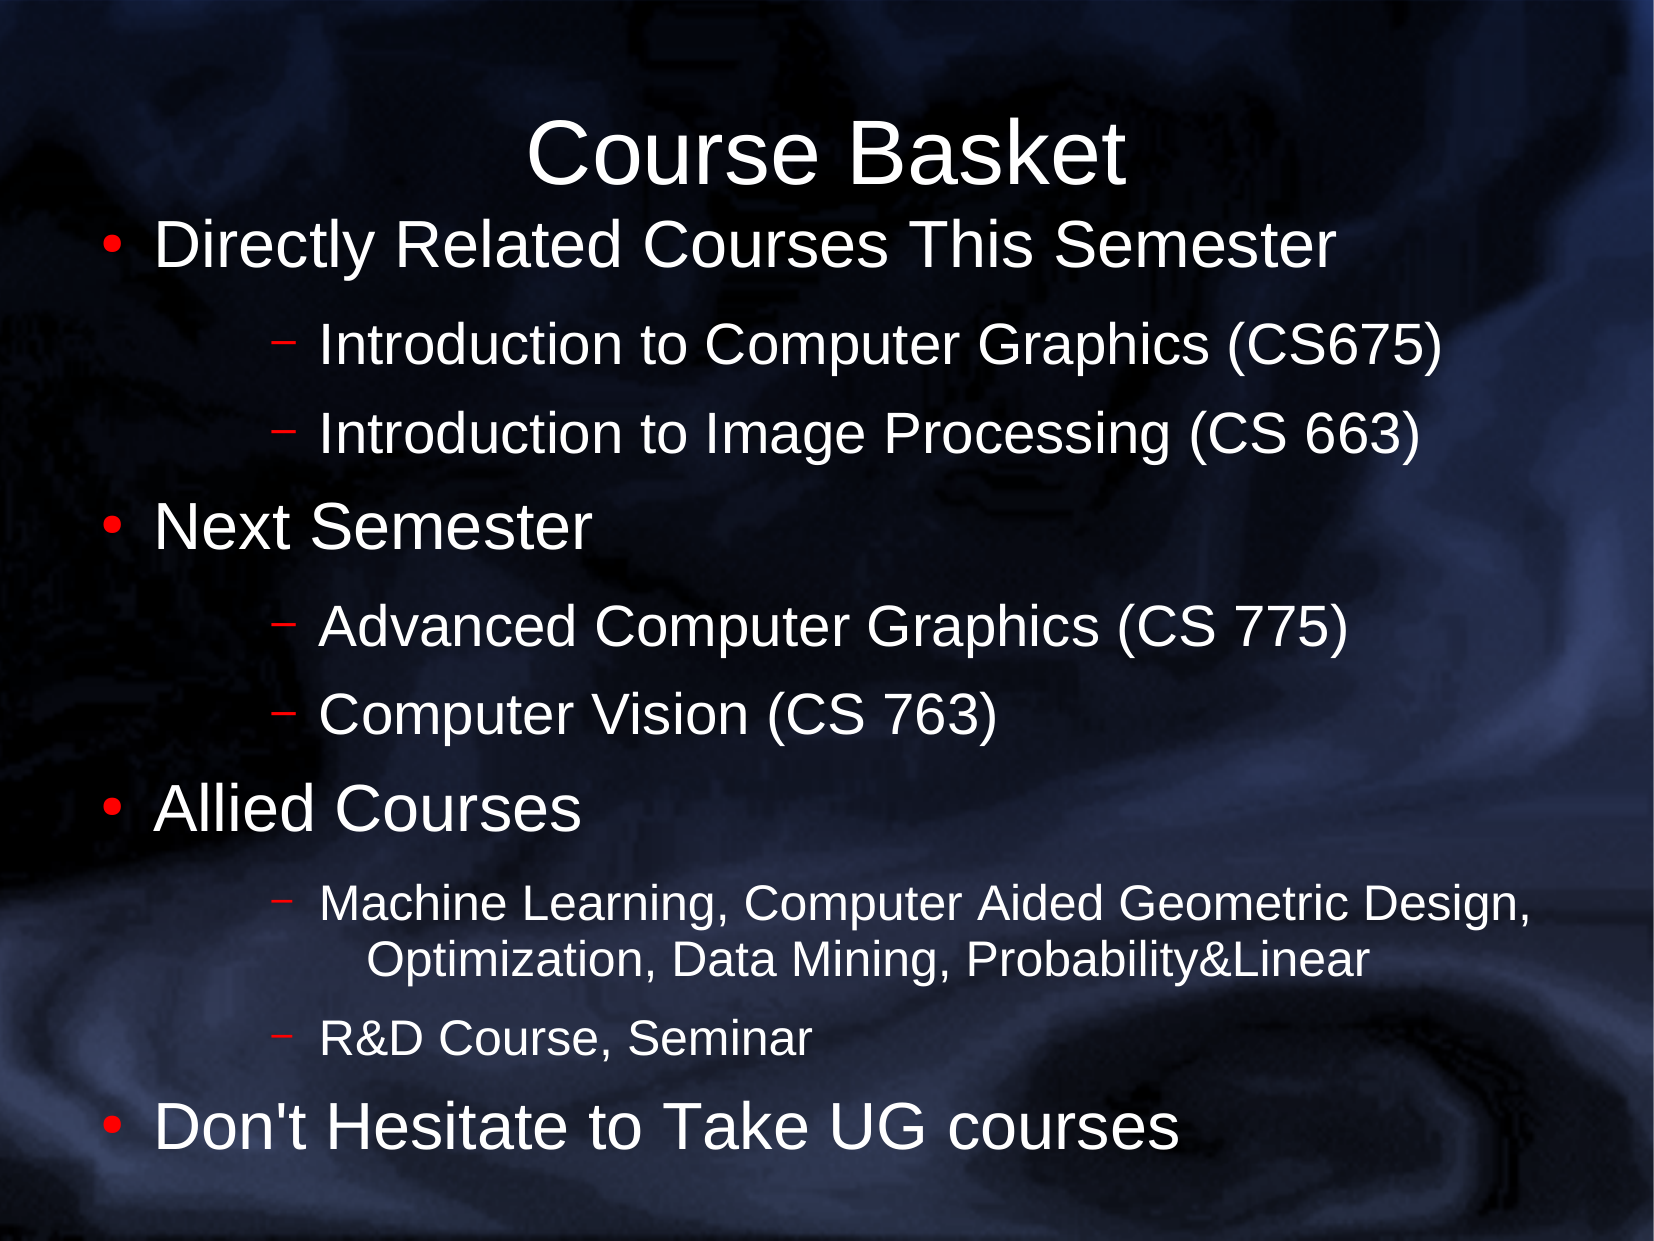

# Course Basket
Directly Related Courses This Semester
Introduction to Computer Graphics (CS675)
Introduction to Image Processing (CS 663)
Next Semester
Advanced Computer Graphics (CS 775)
Computer Vision (CS 763)
Allied Courses
Machine Learning, Computer Aided Geometric Design, Optimization, Data Mining, Probability&Linear
R&D Course, Seminar
Don't Hesitate to Take UG courses